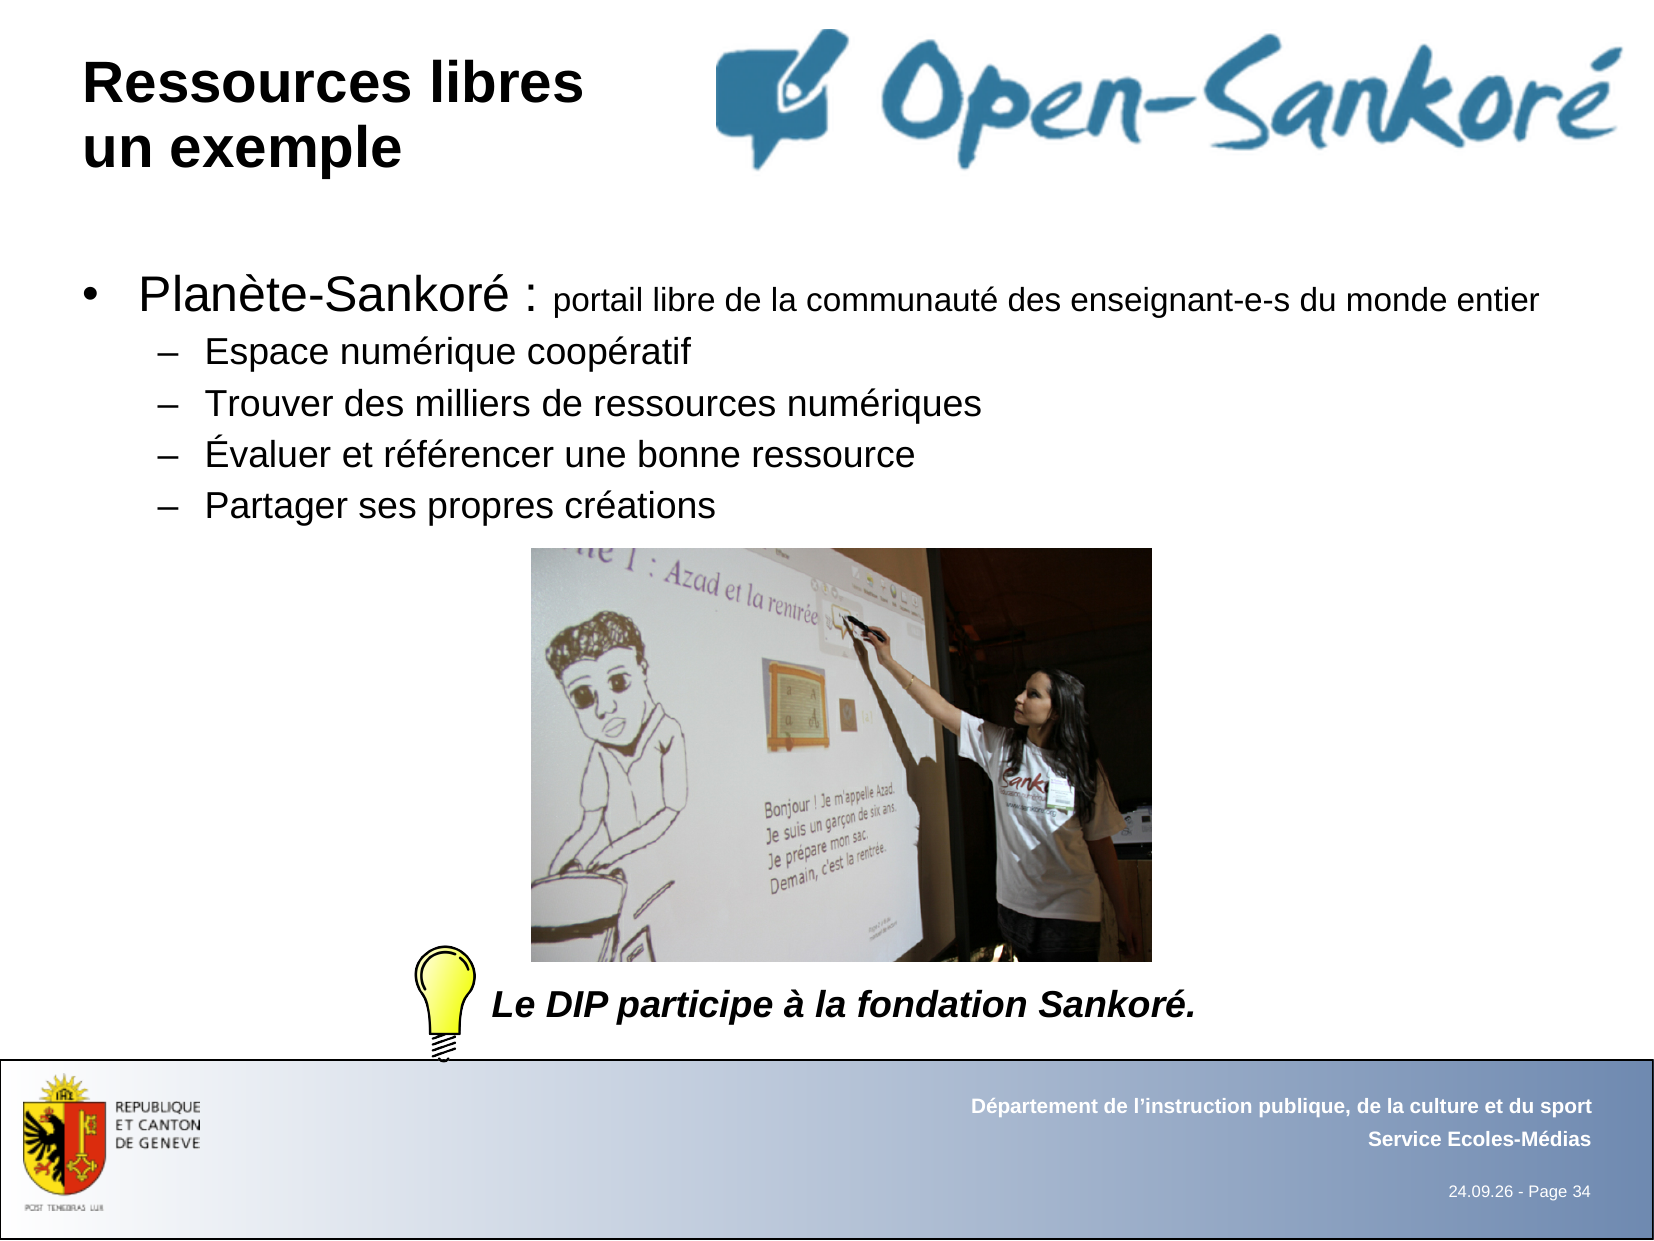

# Ressources libres un exemple
Planète-Sankoré : portail libre de la communauté des enseignant-e-s du monde entier
Espace numérique coopératif
Trouver des milliers de ressources numériques
Évaluer et référencer une bonne ressource
Partager ses propres créations
Le DIP participe à la fondation Sankoré.
Département
Nom du service ou office